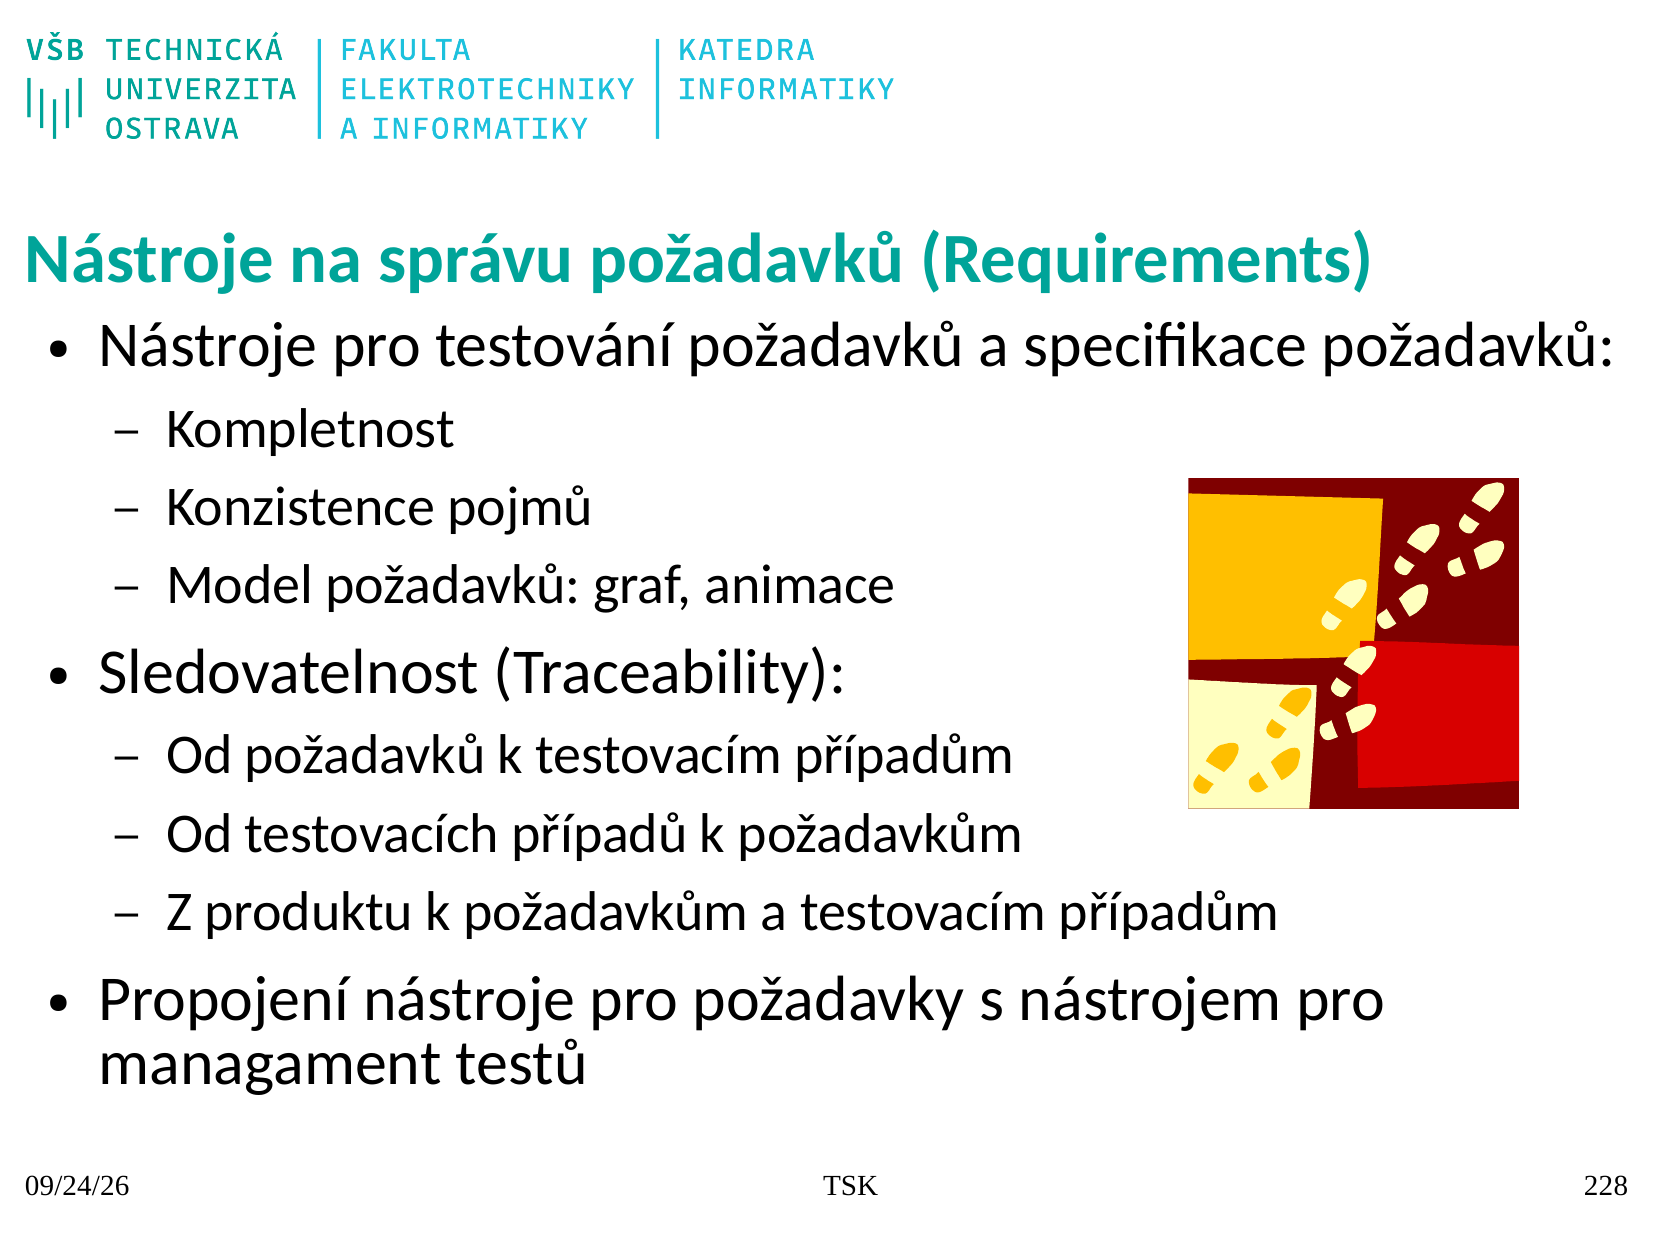

# Nástroje na správu požadavků (Requirements)
Nástroje pro testování požadavků a specifikace požadavků:
Kompletnost
Konzistence pojmů
Model požadavků: graf, animace
Sledovatelnost (Traceability):
Od požadavků k testovacím případům
Od testovacích případů k požadavkům
Z produktu k požadavkům a testovacím případům
Propojení nástroje pro požadavky s nástrojem pro managament testů
TSK
228